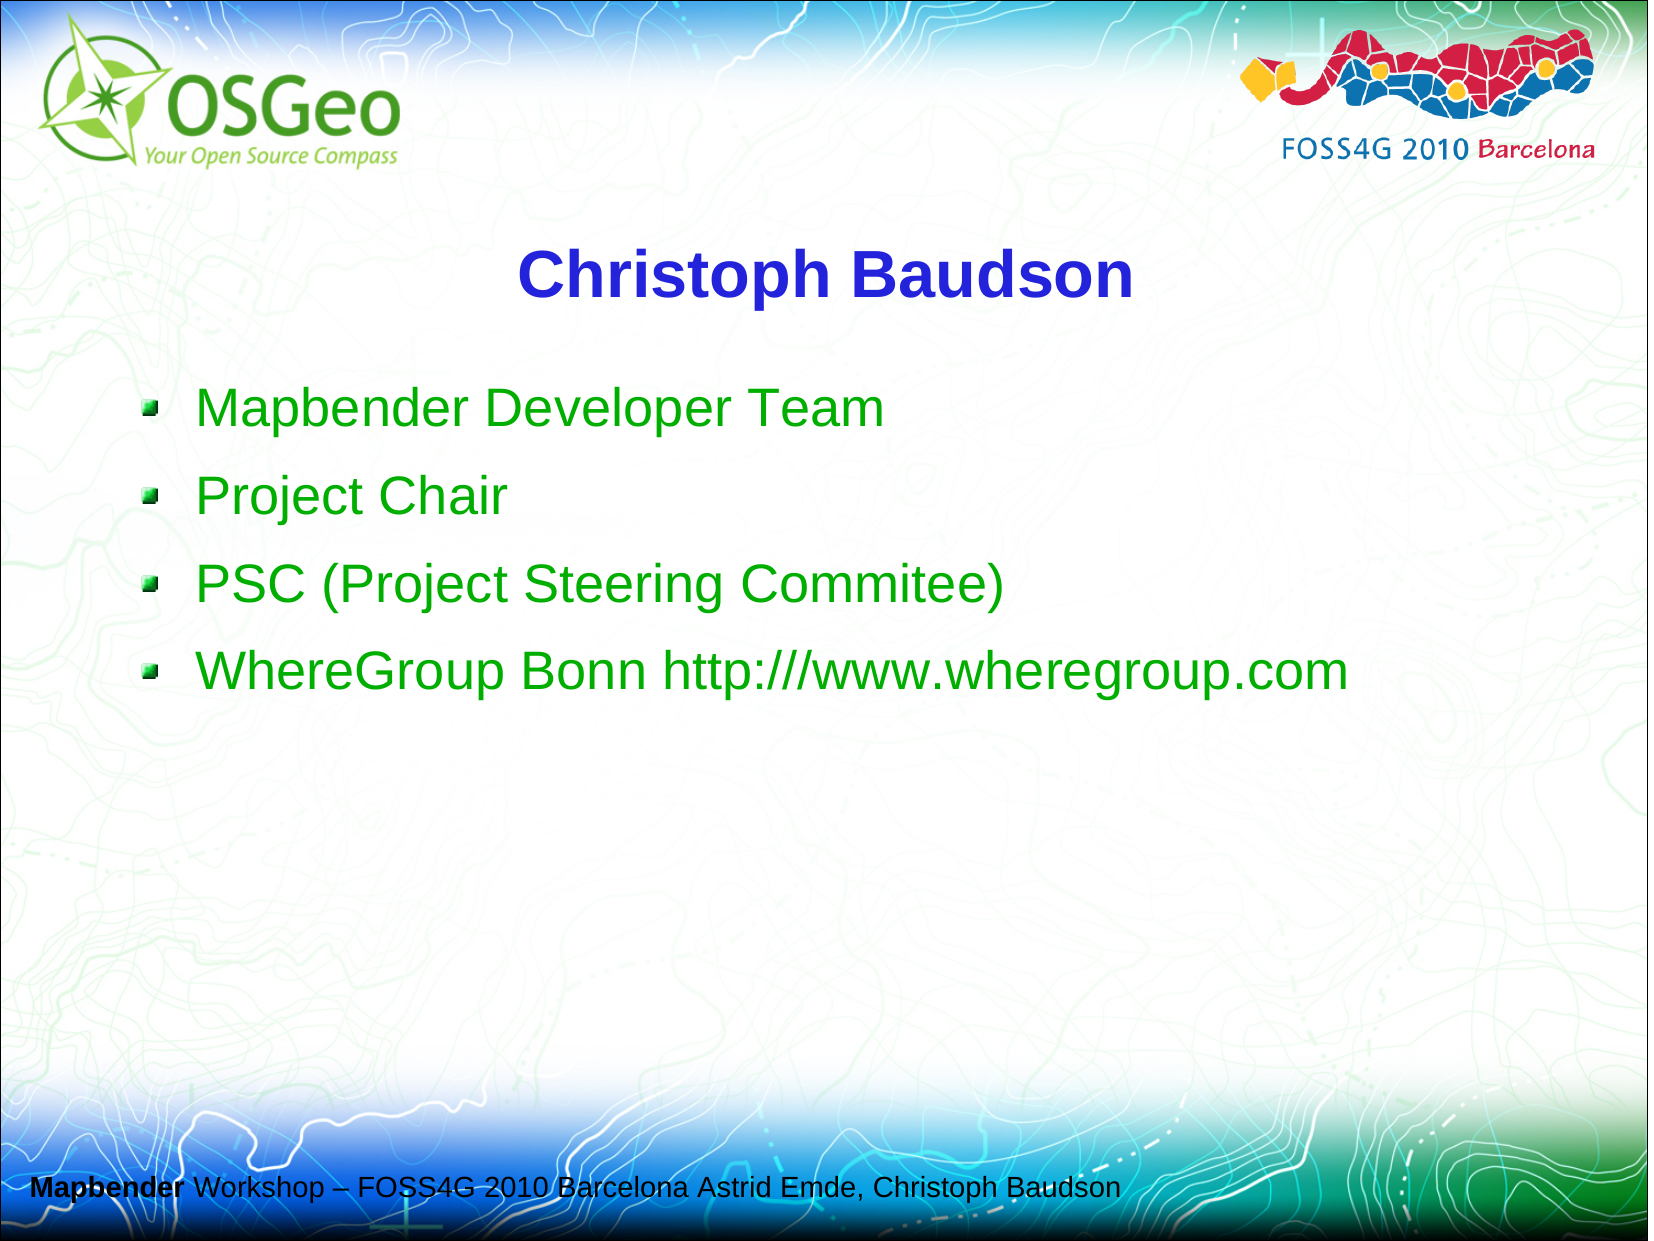

# Christoph Baudson
Mapbender Developer Team
Project Chair
PSC (Project Steering Commitee)
WhereGroup Bonn http:///www.wheregroup.com